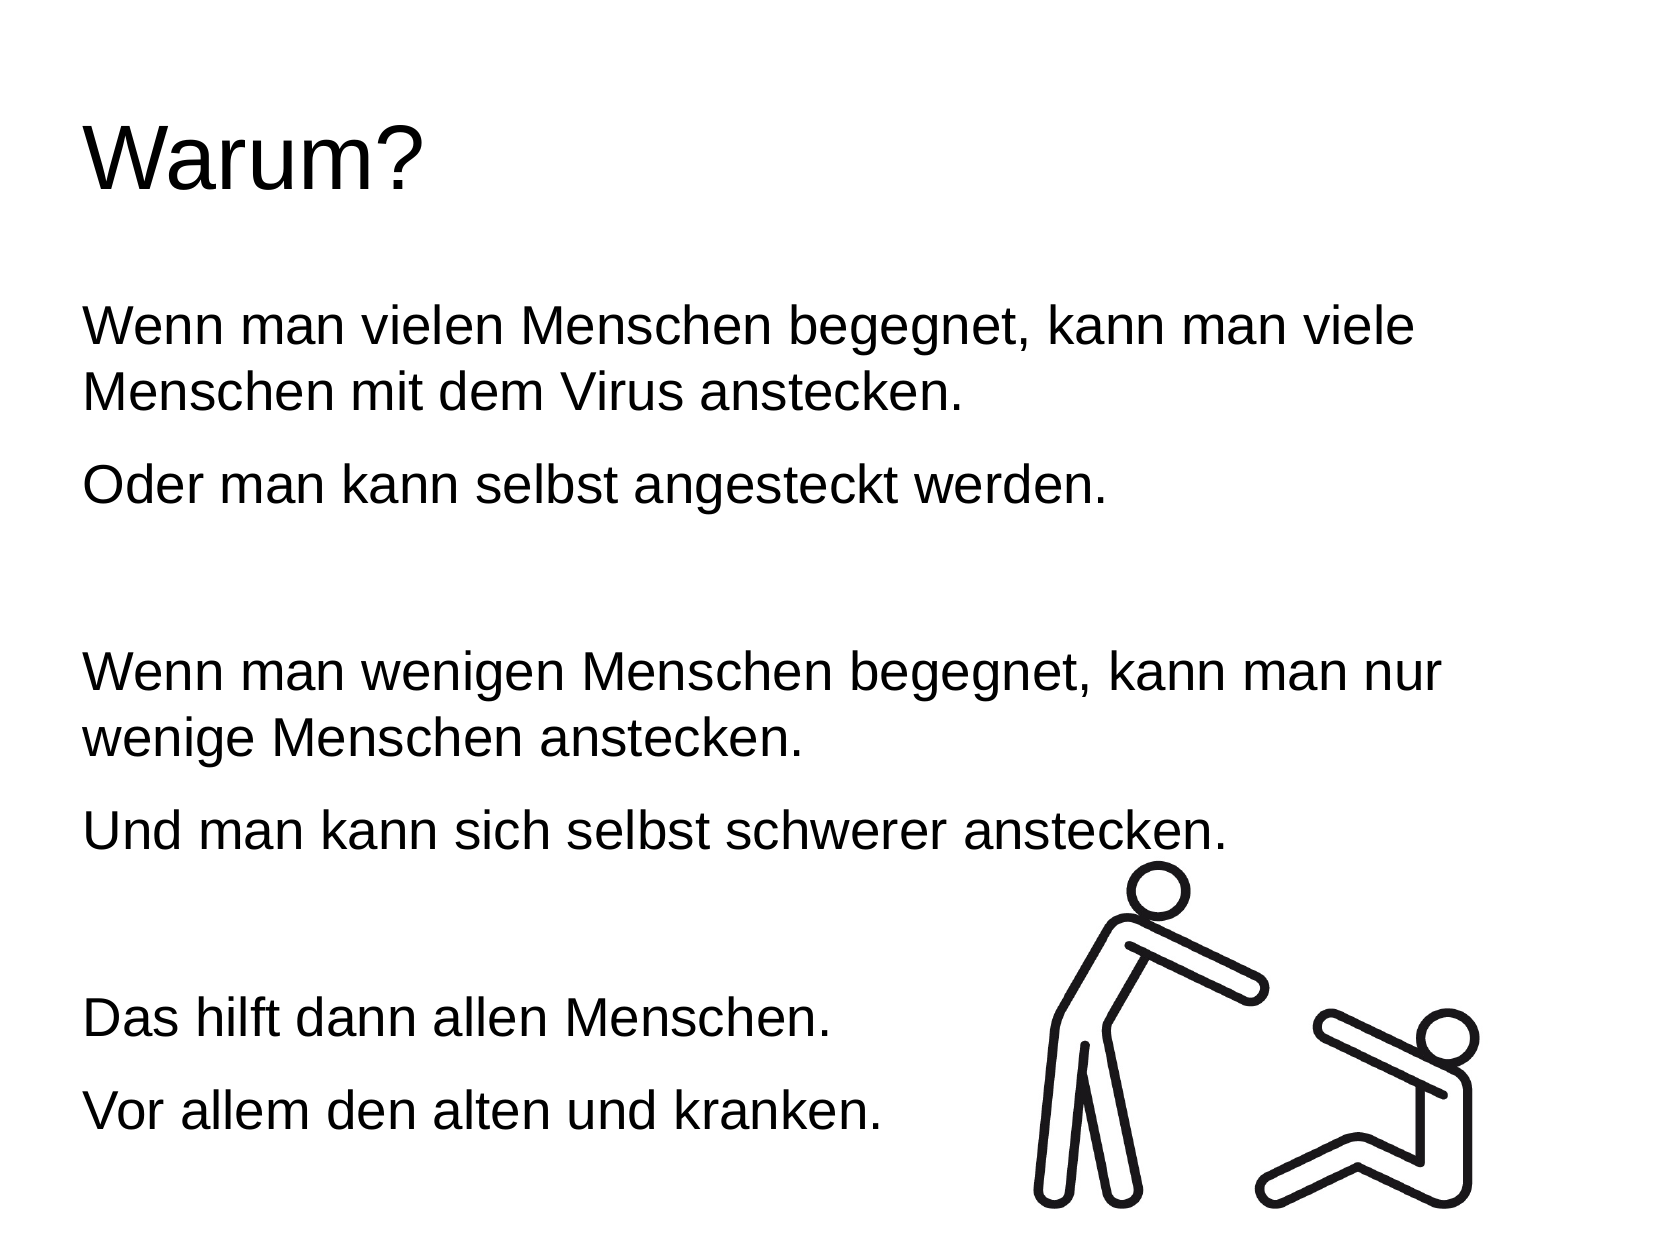

# Warum?
Wenn man vielen Menschen begegnet, kann man viele Menschen mit dem Virus anstecken.
Oder man kann selbst angesteckt werden.
Wenn man wenigen Menschen begegnet, kann man nur wenige Menschen anstecken.
Und man kann sich selbst schwerer anstecken.
Das hilft dann allen Menschen.
Vor allem den alten und kranken.